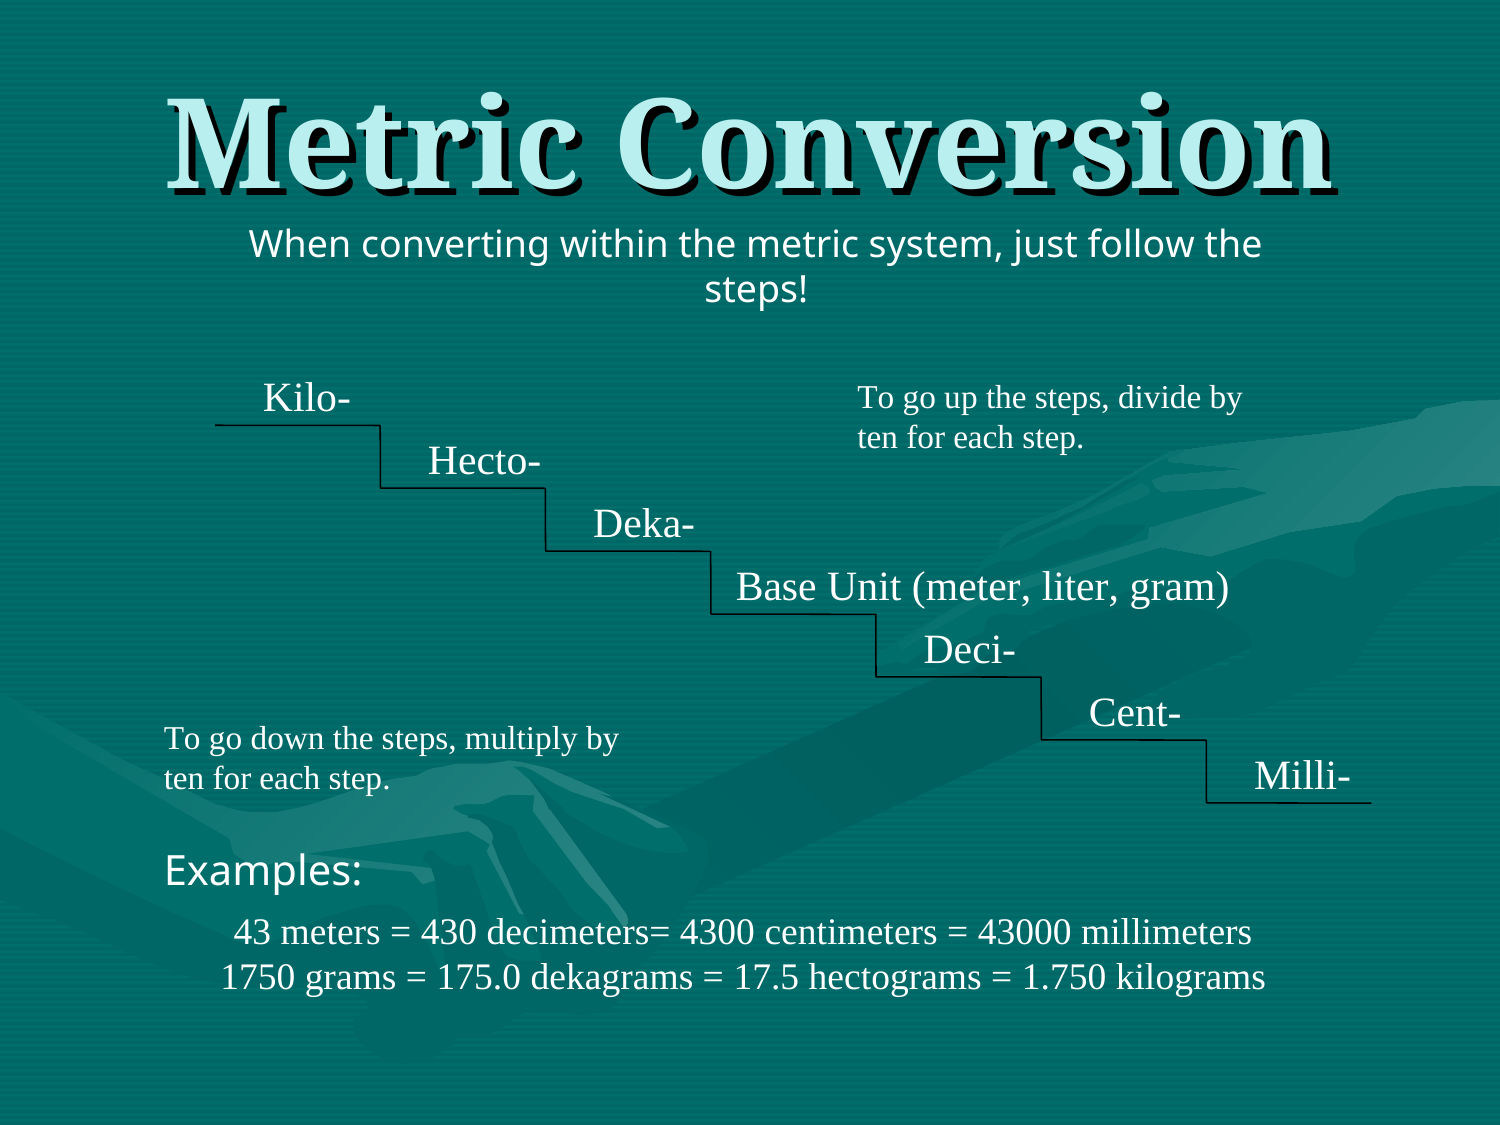

# Metric Conversion
When converting within the metric system, just follow the steps!
Kilo-
To go up the steps, divide by ten for each step.
Hecto-
Deka-
 Base Unit (meter, liter, gram)
Deci-
Cent-
To go down the steps, multiply by ten for each step.
Milli-
Examples:
43 meters = 430 decimeters= 4300 centimeters = 43000 millimeters
1750 grams = 175.0 dekagrams = 17.5 hectograms = 1.750 kilograms